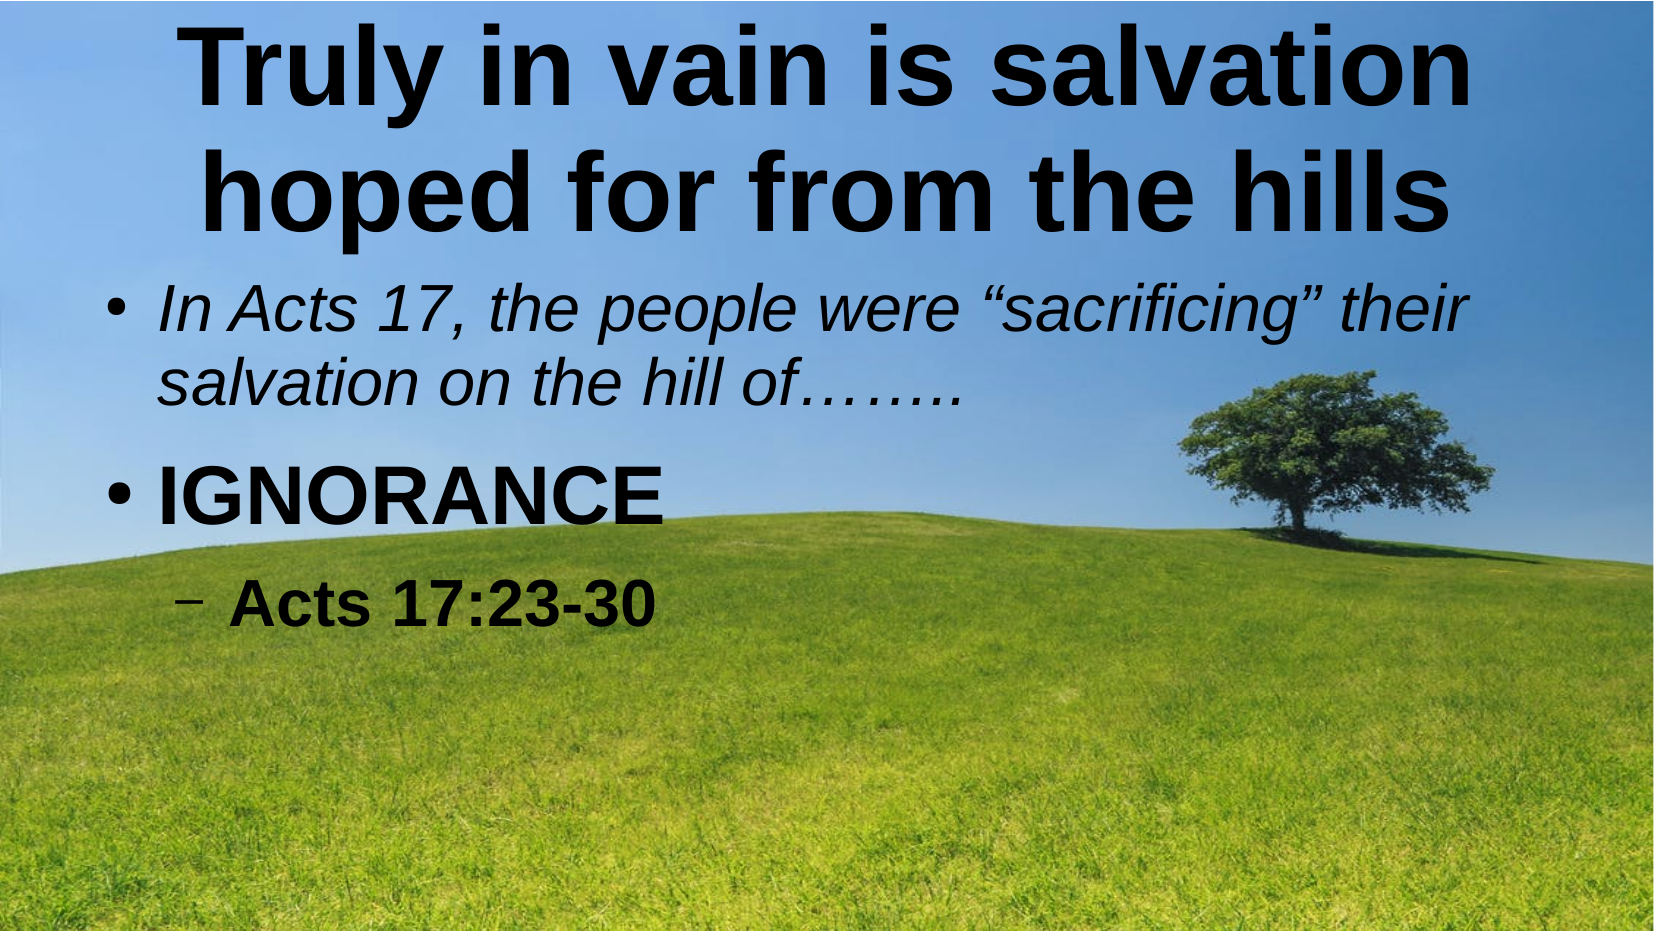

# Truly in vain is salvation hoped for from the hills
In Acts 17, the people were “sacrificing” their salvation on the hill of……..
IGNORANCE
Acts 17:23-30